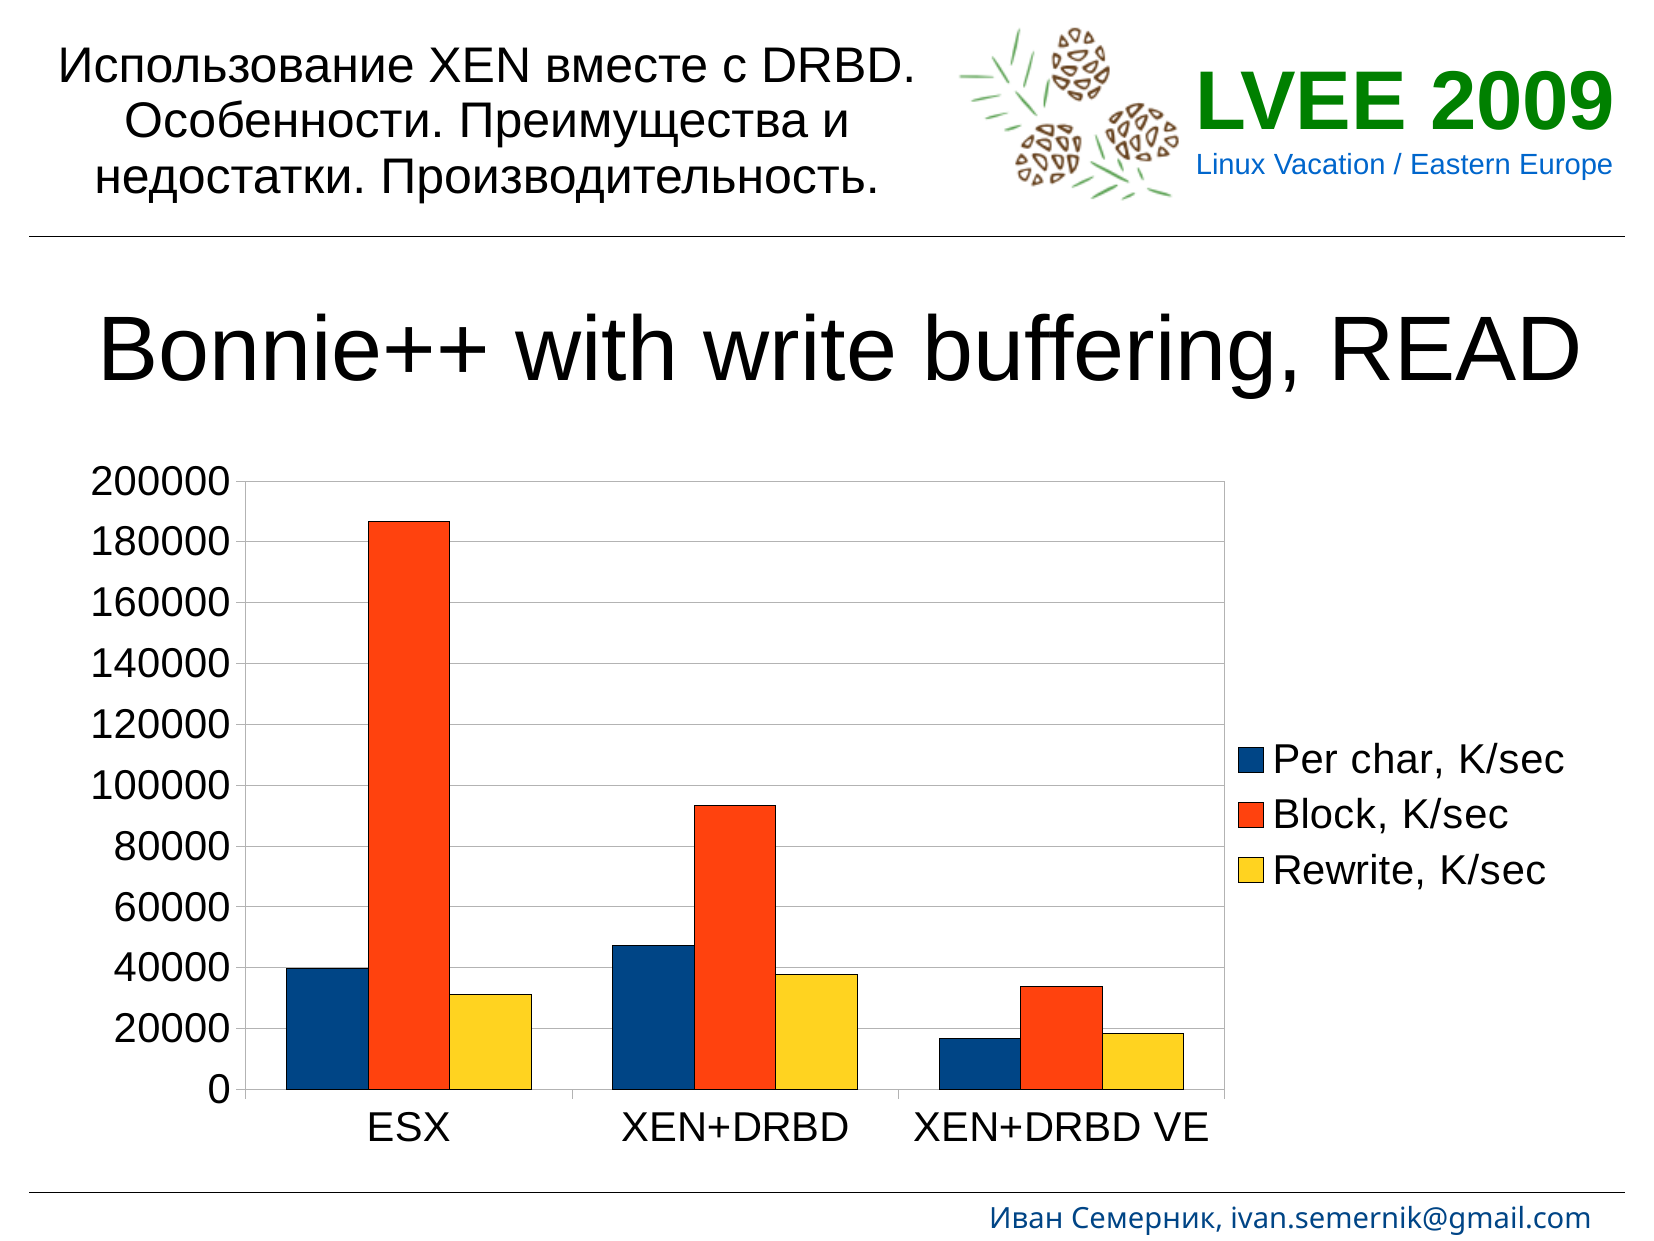

Использование XEN вместе с DRBD. Особенности. Преимущества и недостатки. Производительность.
LVEE 2009
Linux Vacation / Eastern Europe
Bonnie++ with write buffering, READ
### Chart
| Category | Per char, K/sec | Block, K/sec | Rewrite, K/sec |
|---|---|---|---|
| ESX | 39675.0 | 186720.0 | 31331.0 |
| XEN+DRBD | 47483.0 | 93521.0 | 37820.0 |
| XEN+DRBD VE | 16708.0 | 33727.0 | 18483.0 |Иван Семерник, ivan.semernik@gmail.com